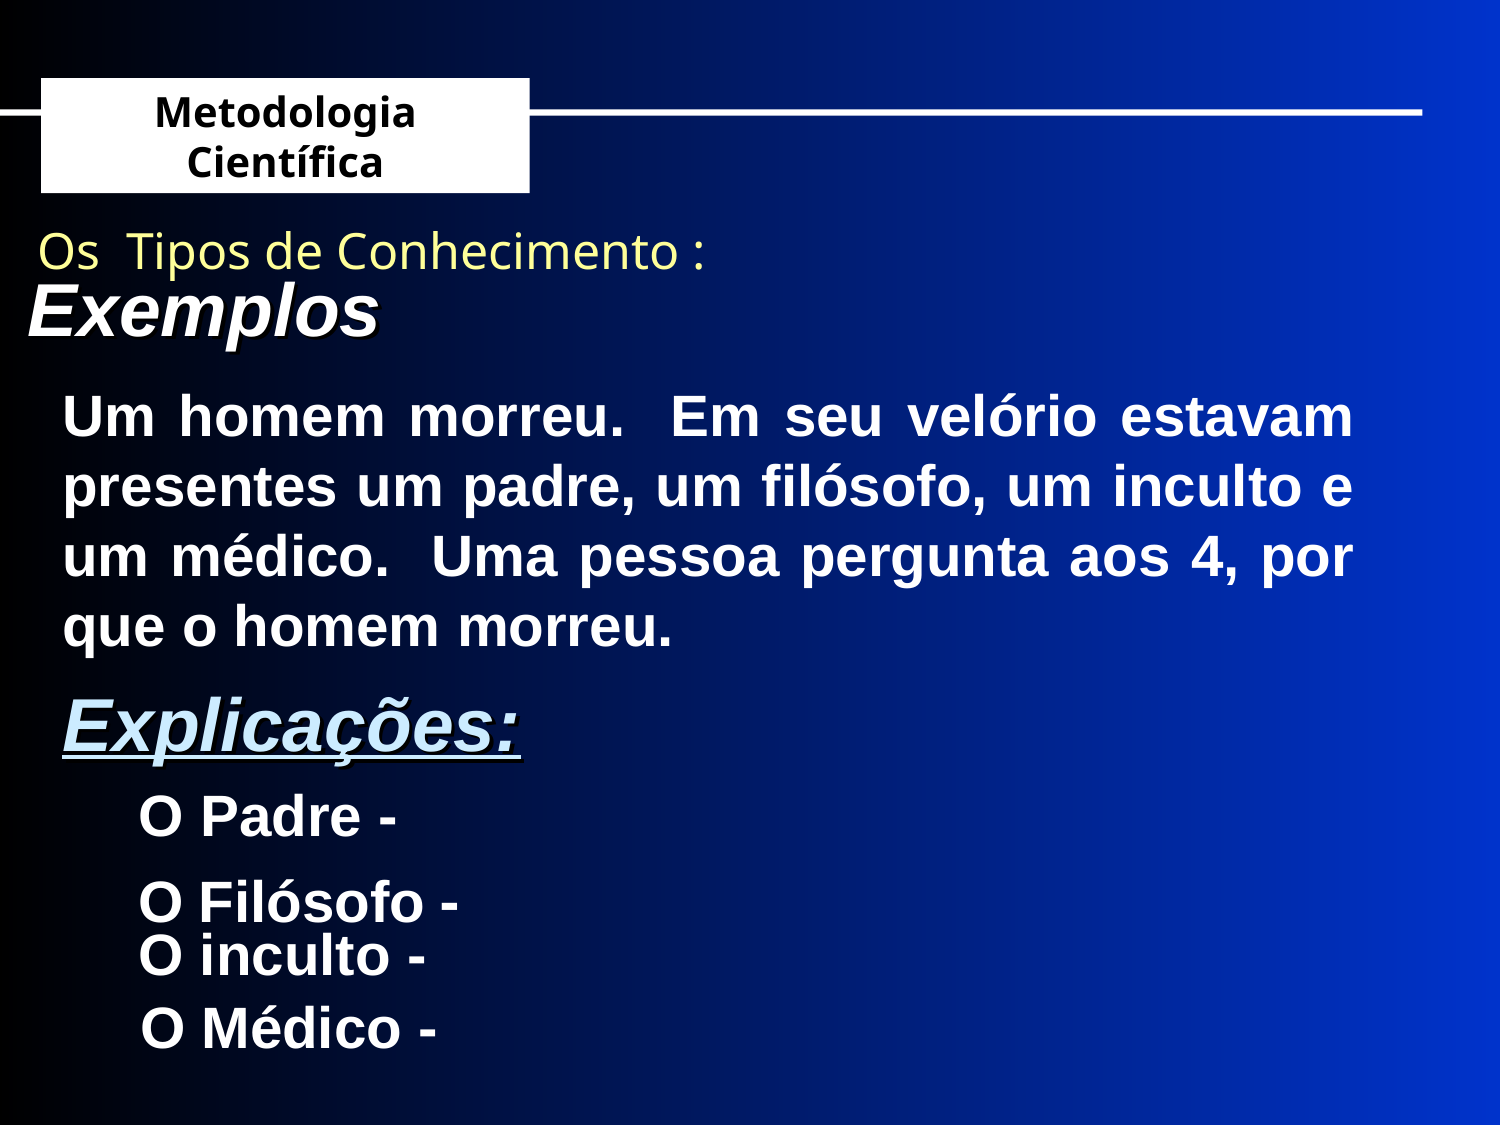

Metodologia Científica
Os Tipos de Conhecimento :
Exemplos
Um homem morreu. Em seu velório estavam presentes um padre, um filósofo, um inculto e um médico. Uma pessoa pergunta aos 4, por que o homem morreu.
Explicações:
O Padre -
O Filósofo -
O inculto -
O Médico -